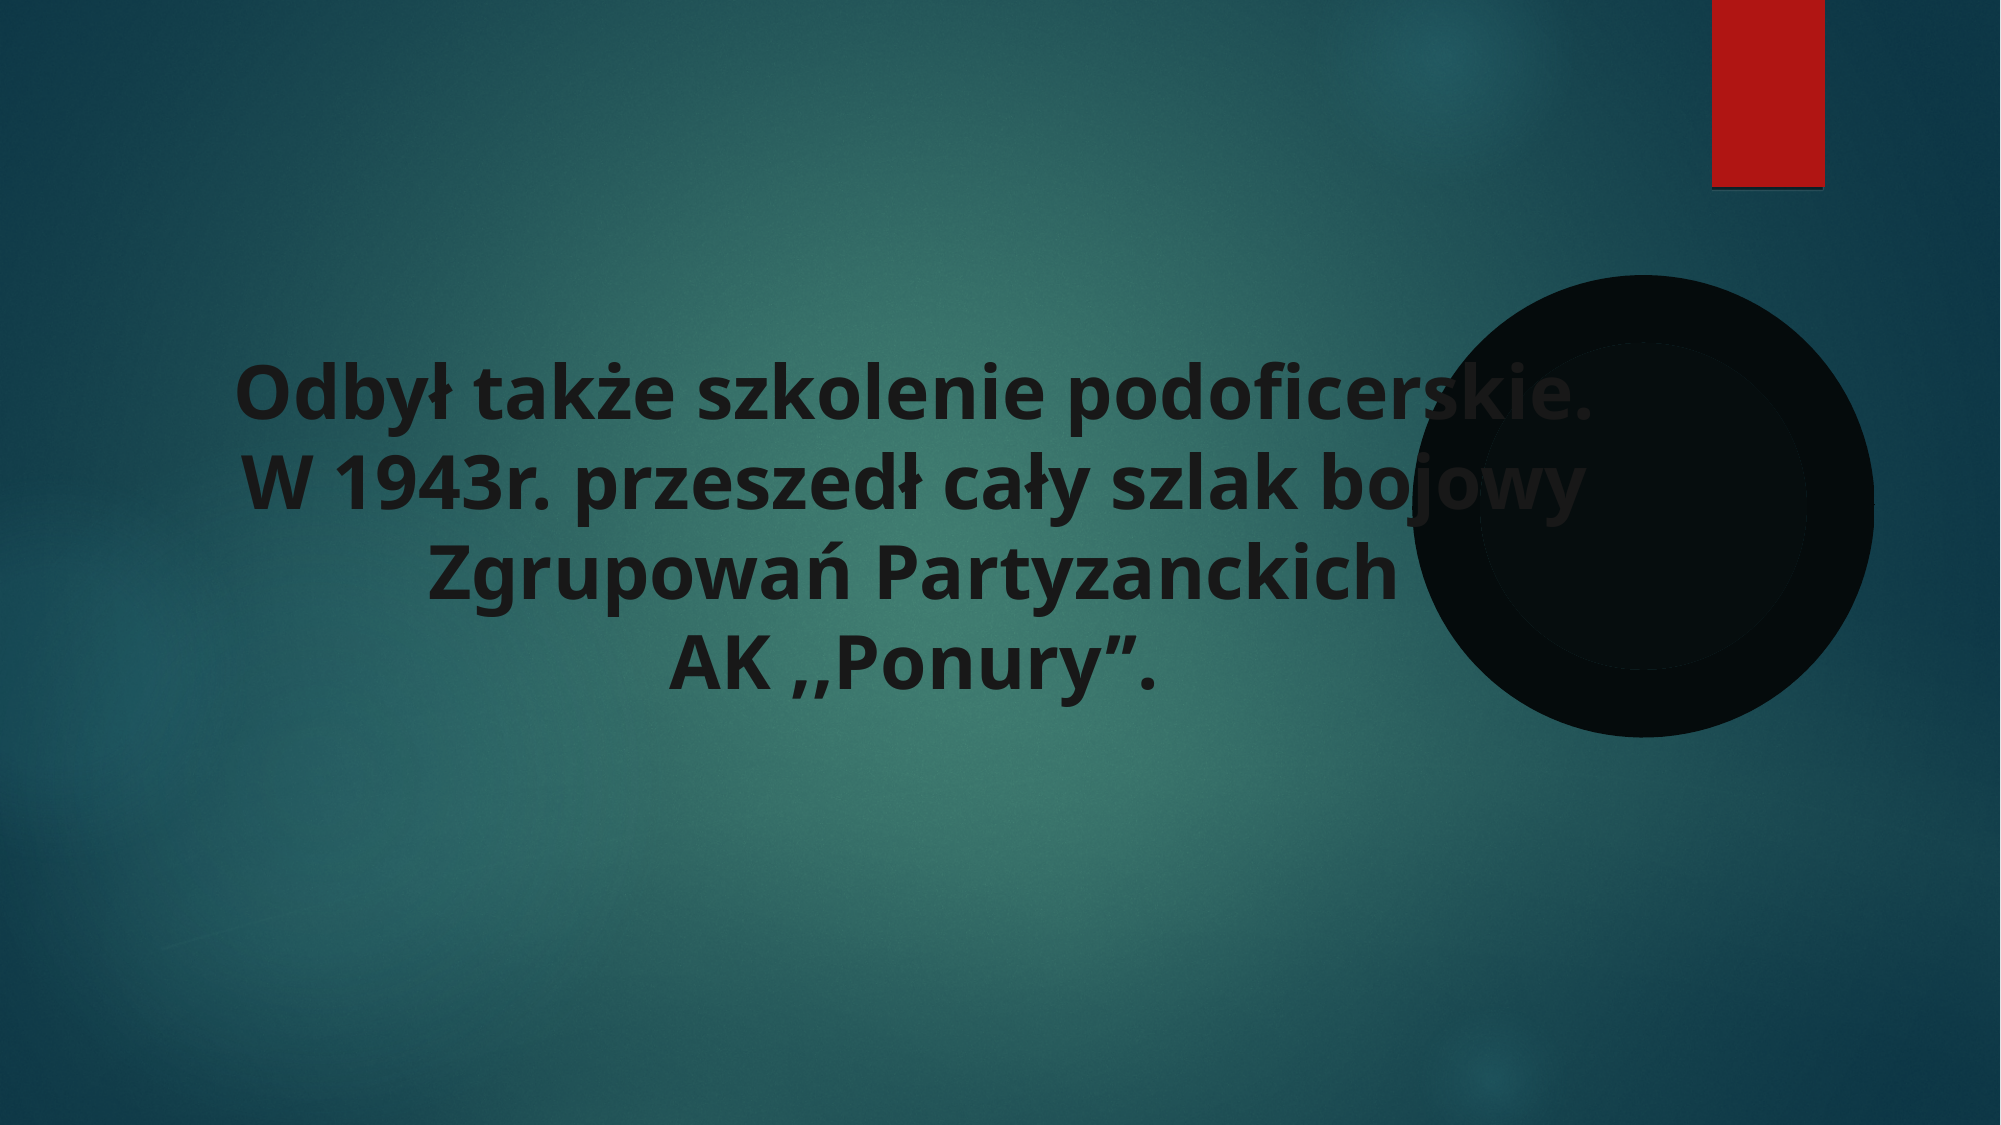

#
Odbył także szkolenie podoficerskie. W 1943r. przeszedł cały szlak bojowy Zgrupowań Partyzanckich AK ,,Ponury’’.